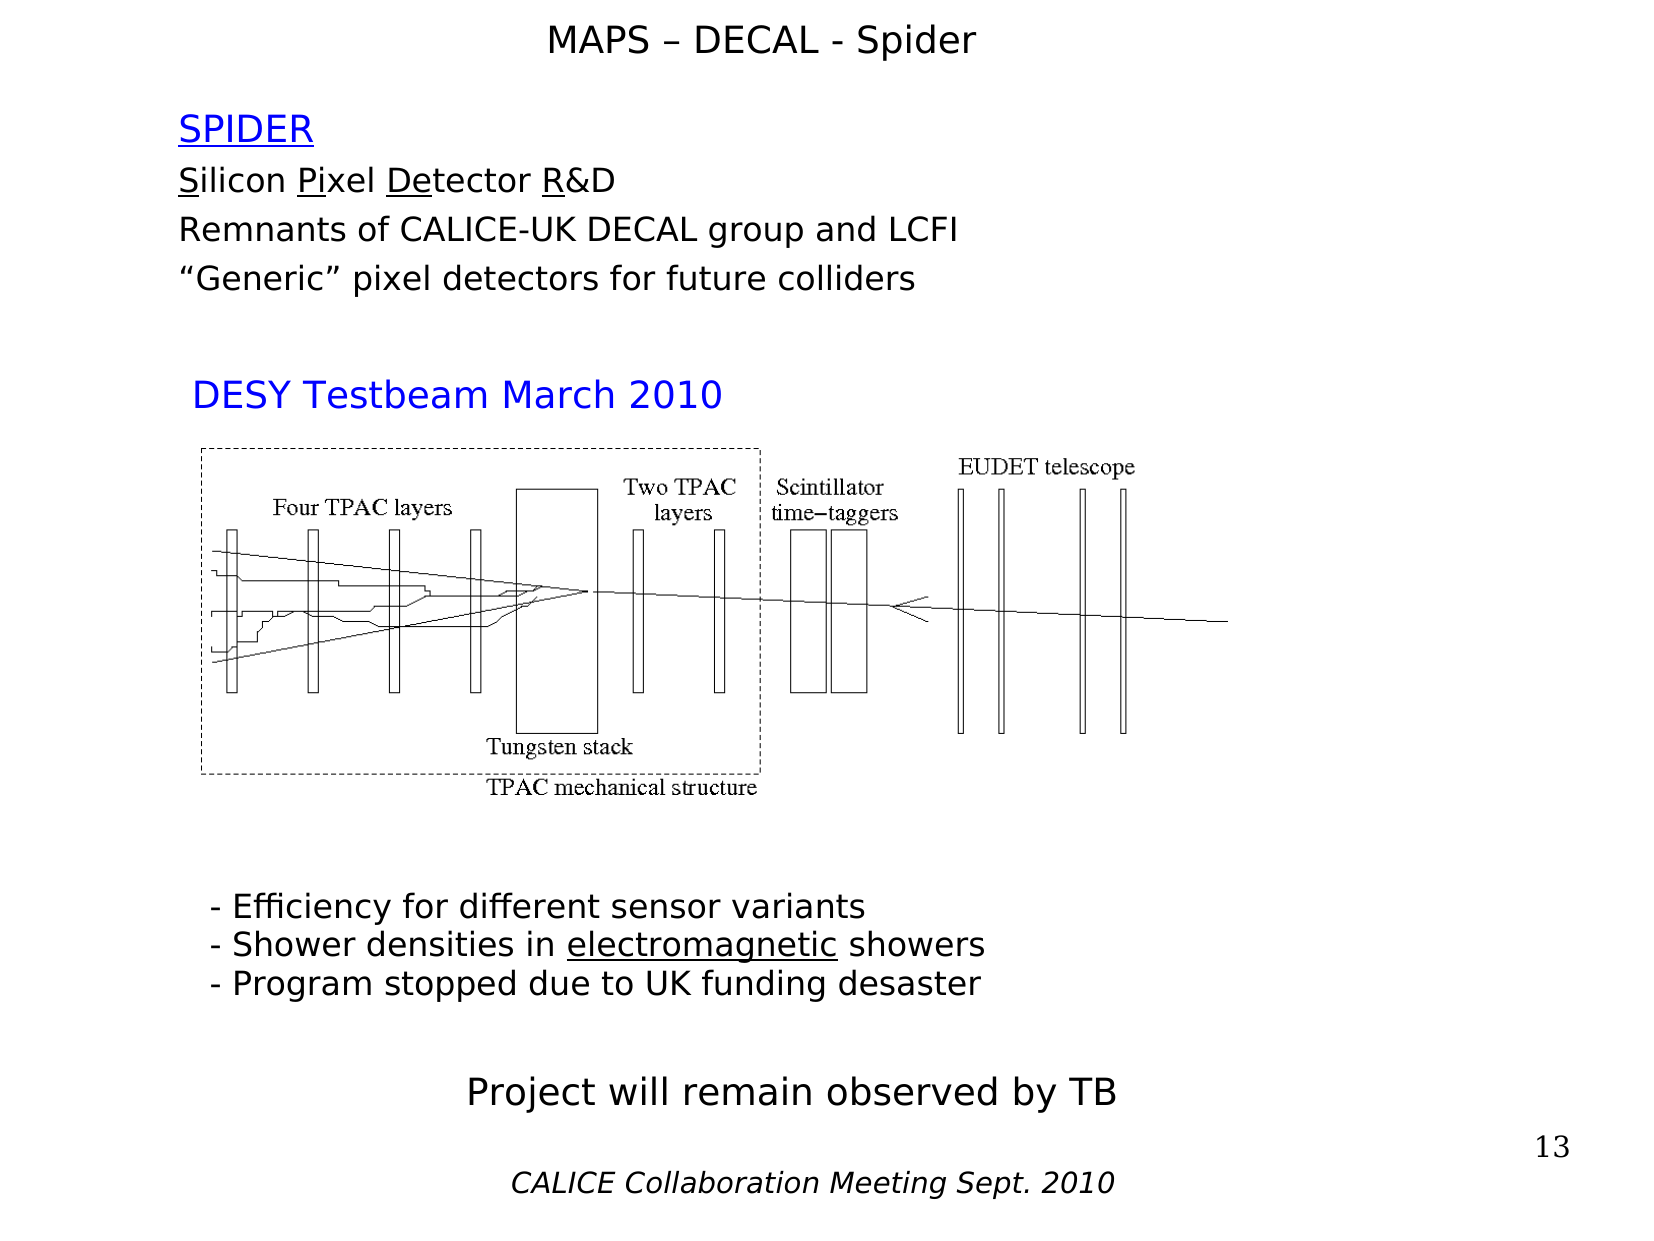

MAPS – DECAL - Spider
SPIDER
Silicon Pixel Detector R&D
Remnants of CALICE-UK DECAL group and LCFI
“Generic” pixel detectors for future colliders
DESY Testbeam March 2010
- Efficiency for different sensor variants
- Shower densities in electromagnetic showers
- Program stopped due to UK funding desaster
Project will remain observed by TB
13